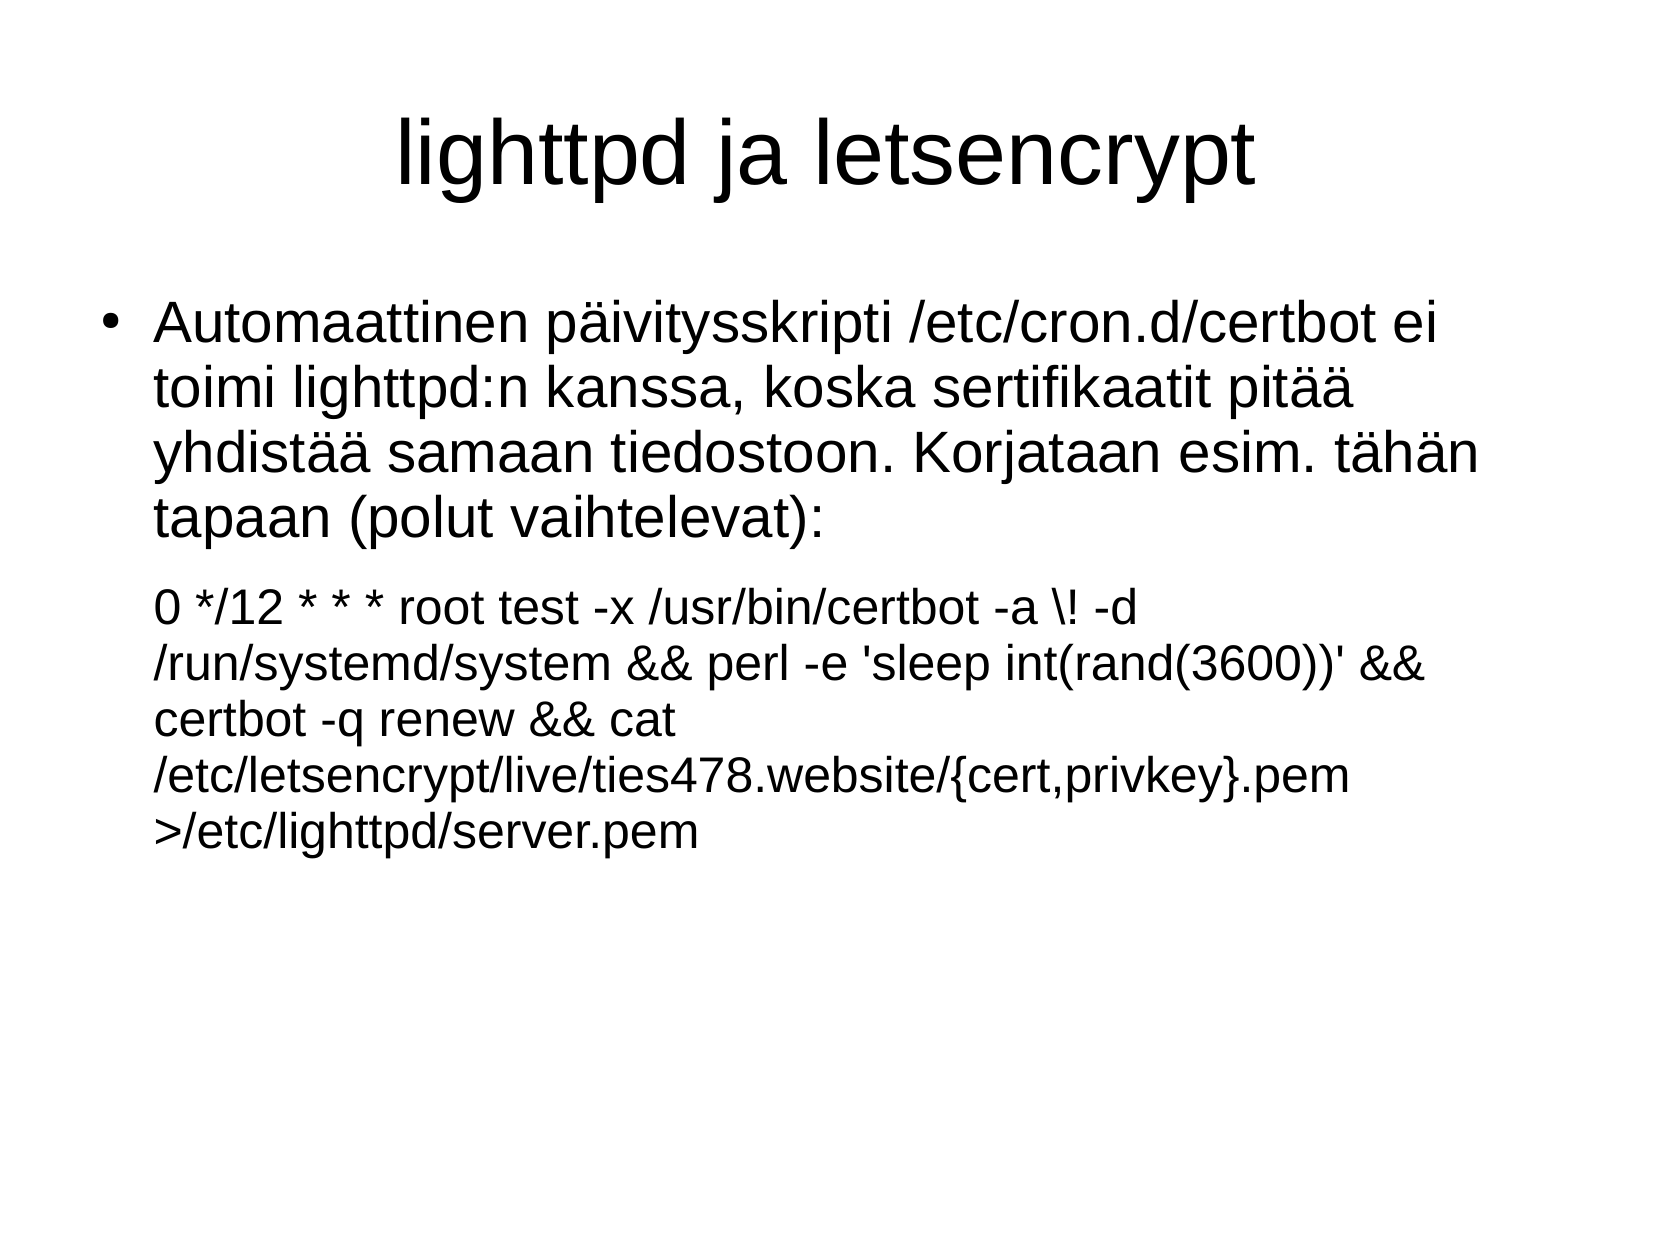

# lighttpd ja letsencrypt
Automaattinen päivitysskripti /etc/cron.d/certbot ei toimi lighttpd:n kanssa, koska sertifikaatit pitää yhdistää samaan tiedostoon. Korjataan esim. tähän tapaan (polut vaihtelevat):
0 */12 * * * root test -x /usr/bin/certbot -a \! -d /run/systemd/system && perl -e 'sleep int(rand(3600))' && certbot -q renew && cat /etc/letsencrypt/live/ties478.website/{cert,privkey}.pem >/etc/lighttpd/server.pem